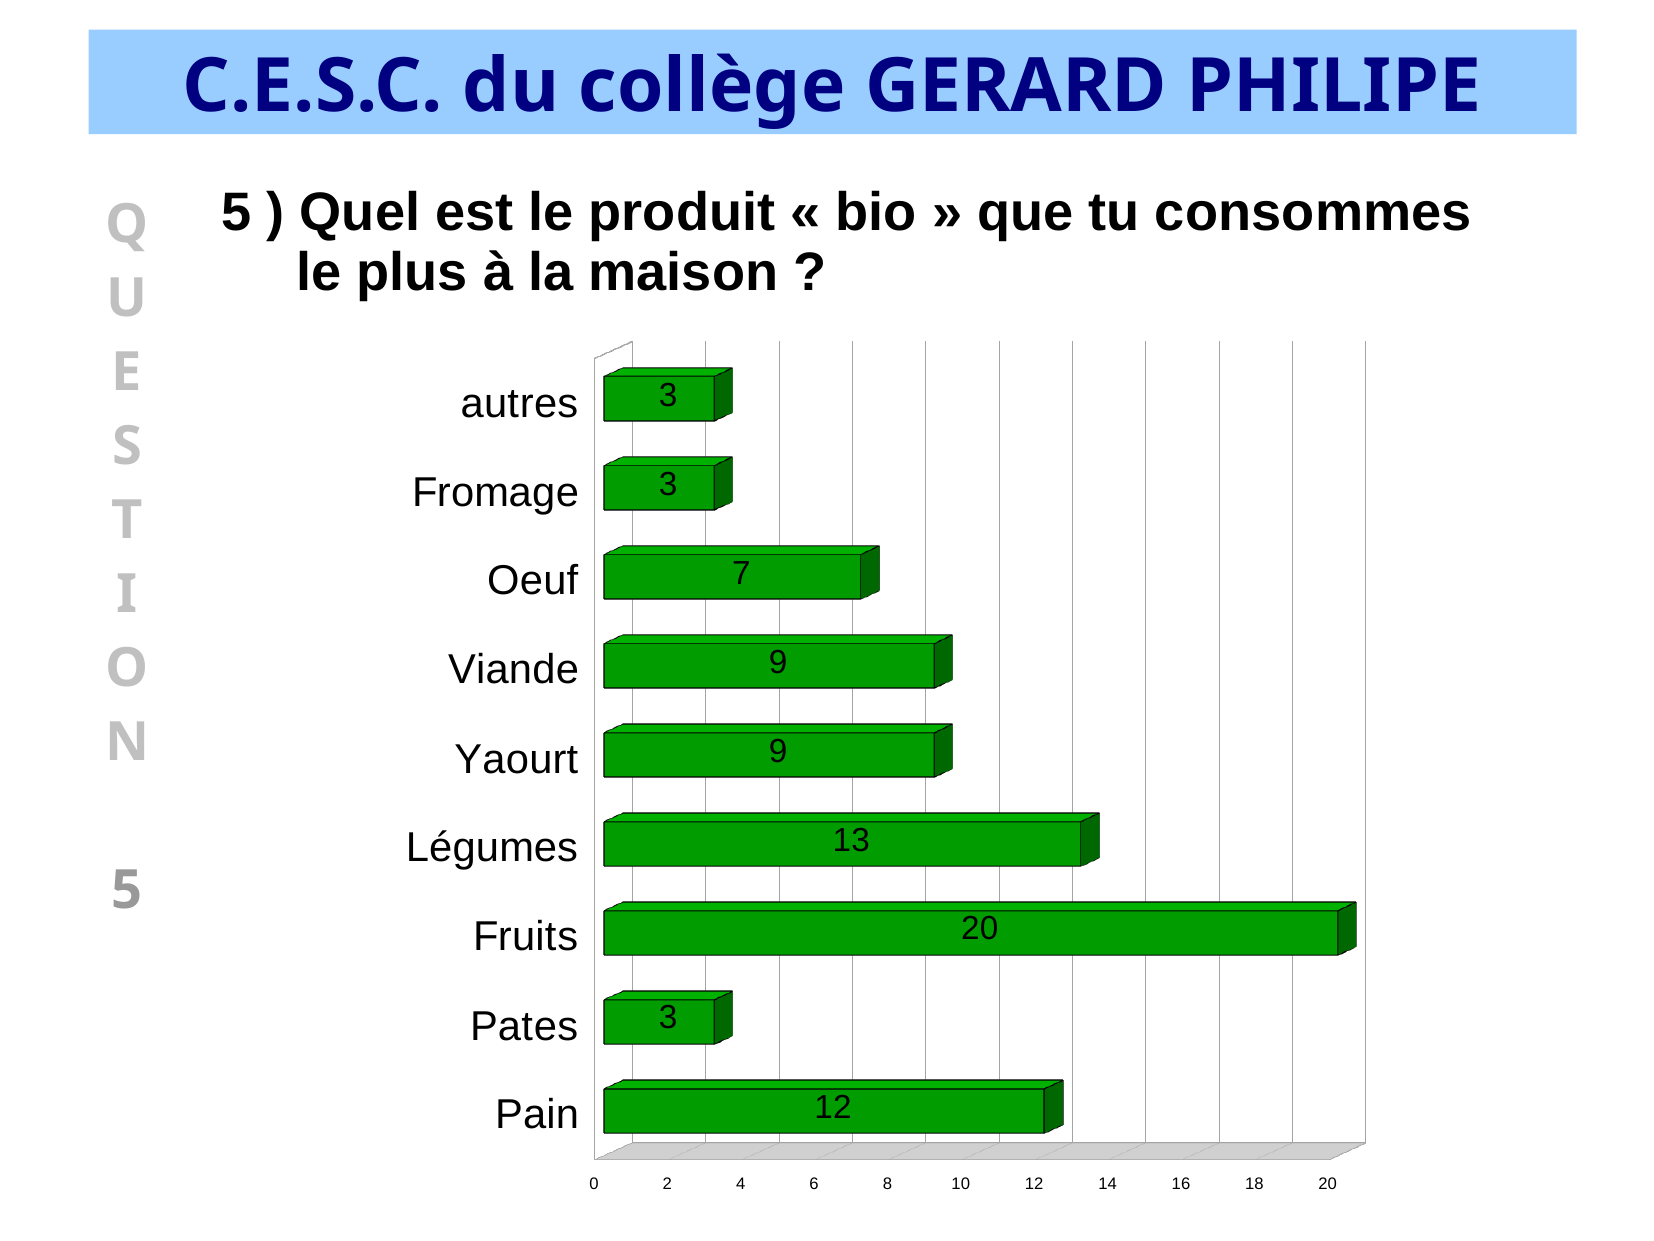

# C.E.S.C. du collège GERARD PHILIPE
5 ) Quel est le produit « bio » que tu consommes
 le plus à la maison ?
Q
U
E
S
T
I
O
N
5
[unsupported chart]